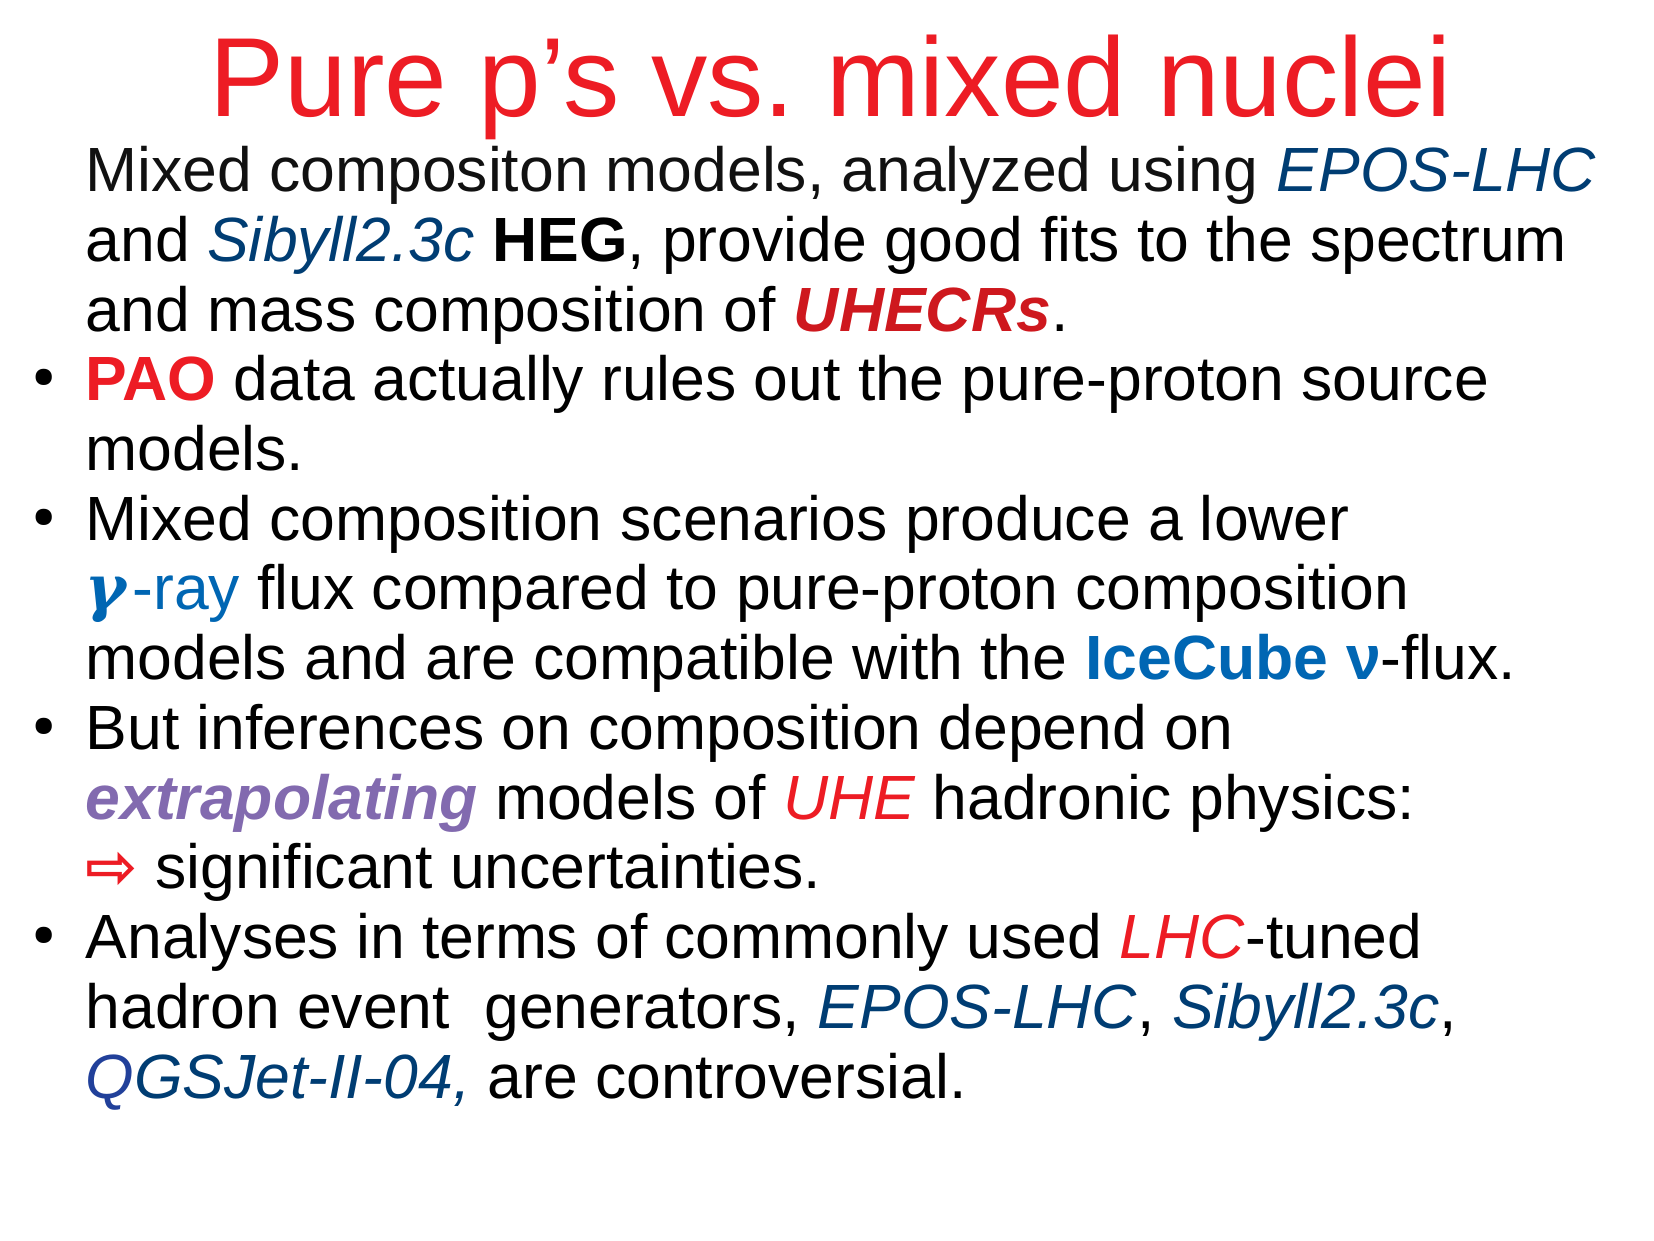

Pure p’s vs. mixed nuclei
# Mixed compositon models, analyzed using EPOS-LHC and Sibyll2.3c HEG, provide good fits to the spectrum and mass composition of UHECRs.
PAO data actually rules out the pure-proton source models.
Mixed composition scenarios produce a lower
𝜸-ray flux compared to pure-proton composition models and are compatible with the IceCube ν-flux.
But inferences on composition depend on extrapolating models of UHE hadronic physics:
⇨ significant uncertainties.
Analyses in terms of commonly used LHC-tuned hadron event generators, EPOS-LHC, Sibyll2.3c, QGSJet-II-04, are controversial.
LNGS
22